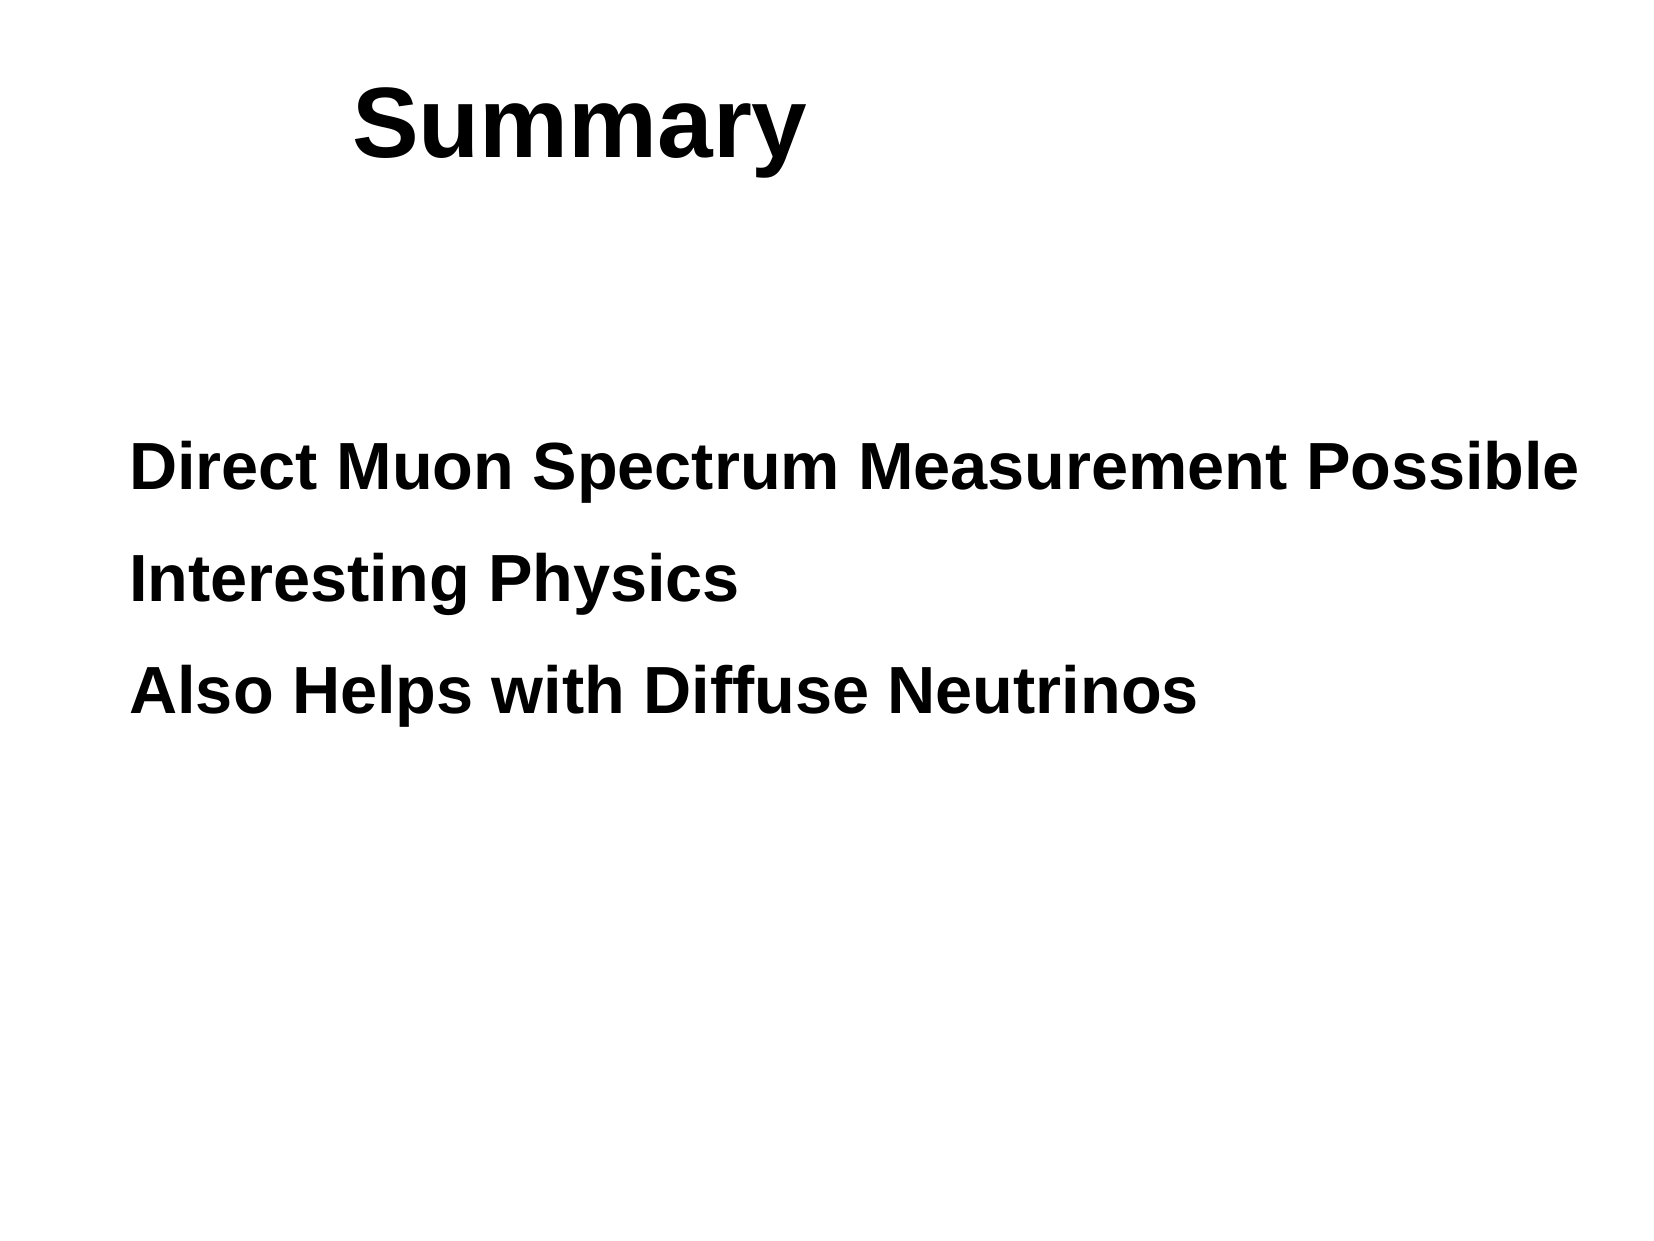

Summary
Direct Muon Spectrum Measurement Possible
Interesting Physics
Also Helps with Diffuse Neutrinos